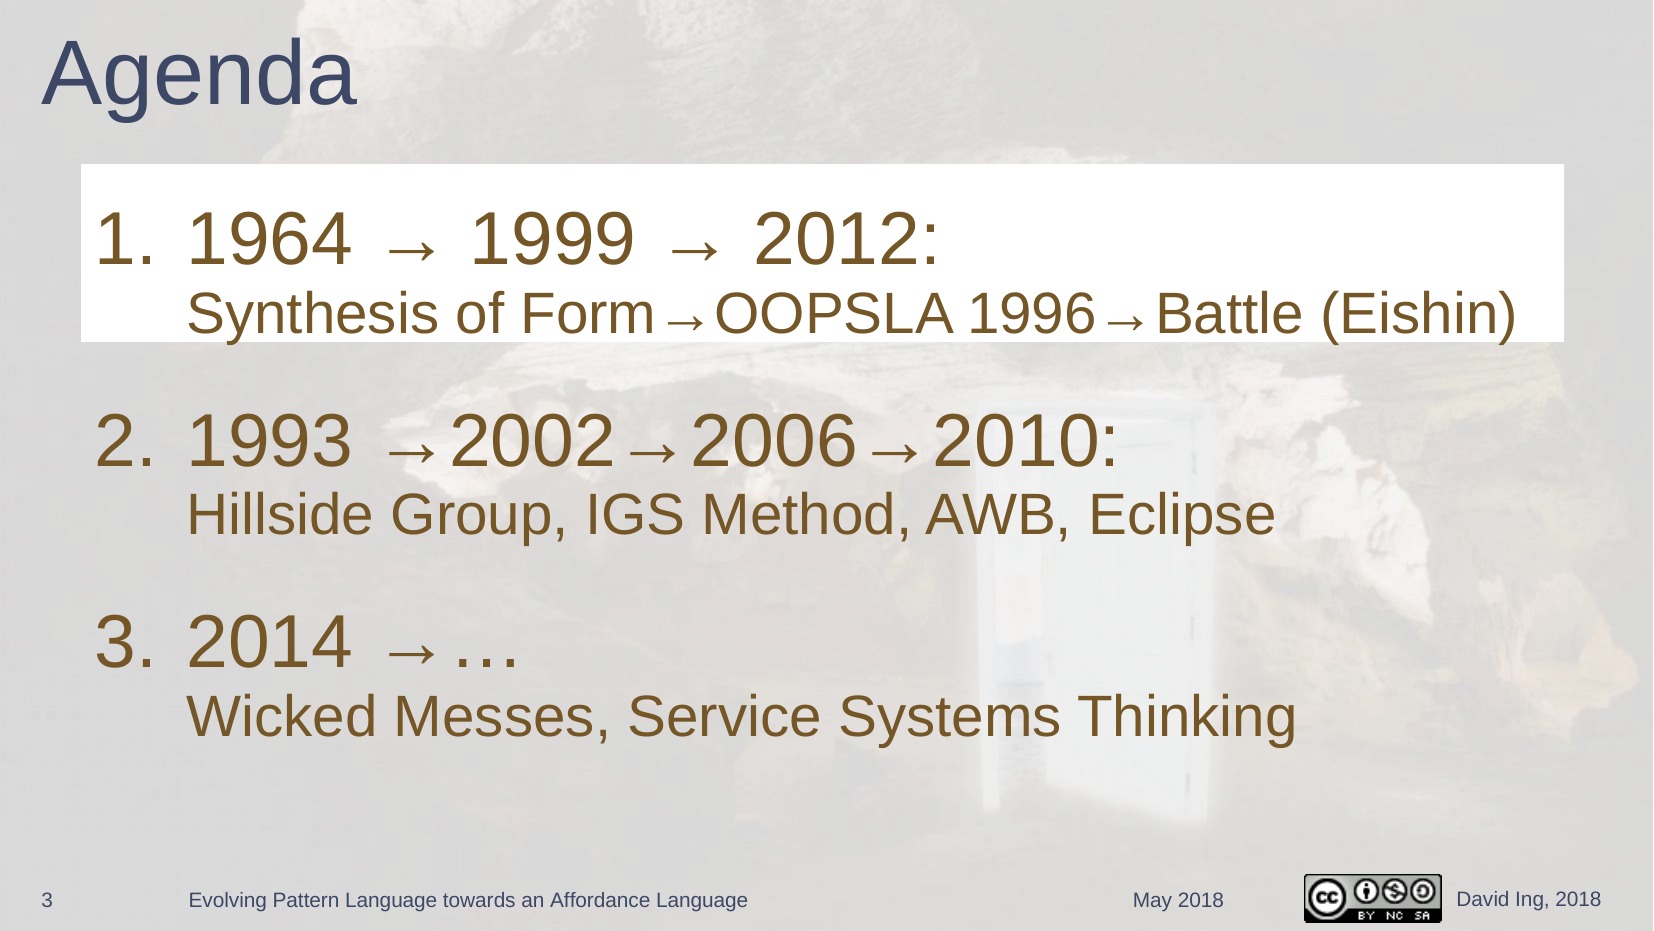

# Agenda
| 1. | 1964 → 1999 → 2012: Synthesis of Form→OOPSLA 1996→Battle (Eishin) |
| --- | --- |
| 2. | 1993 →2002→2006→2010: Hillside Group, IGS Method, AWB, Eclipse |
| 3. | 2014 →… Wicked Messes, Service Systems Thinking |
Evolving Pattern Language towards an Affordance Language
May 2018
3